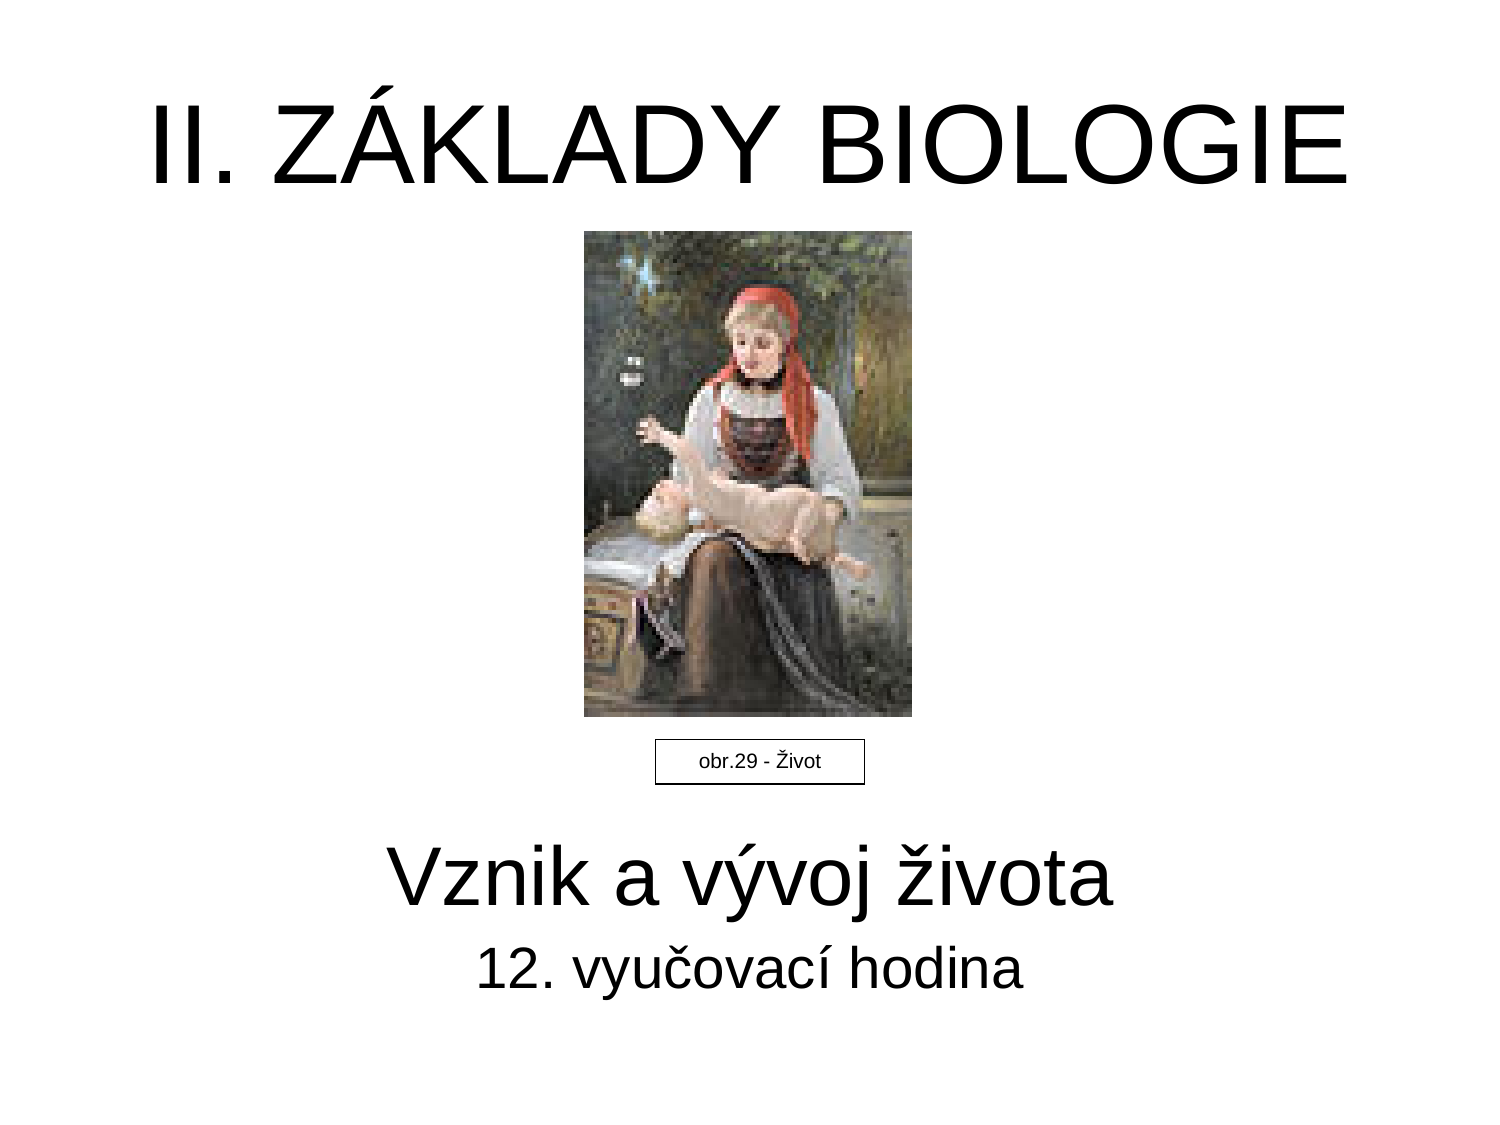

# II. ZÁKLADY BIOLOGIE
Vznik a vývoj života
12. vyučovací hodina
obr.29 - Život